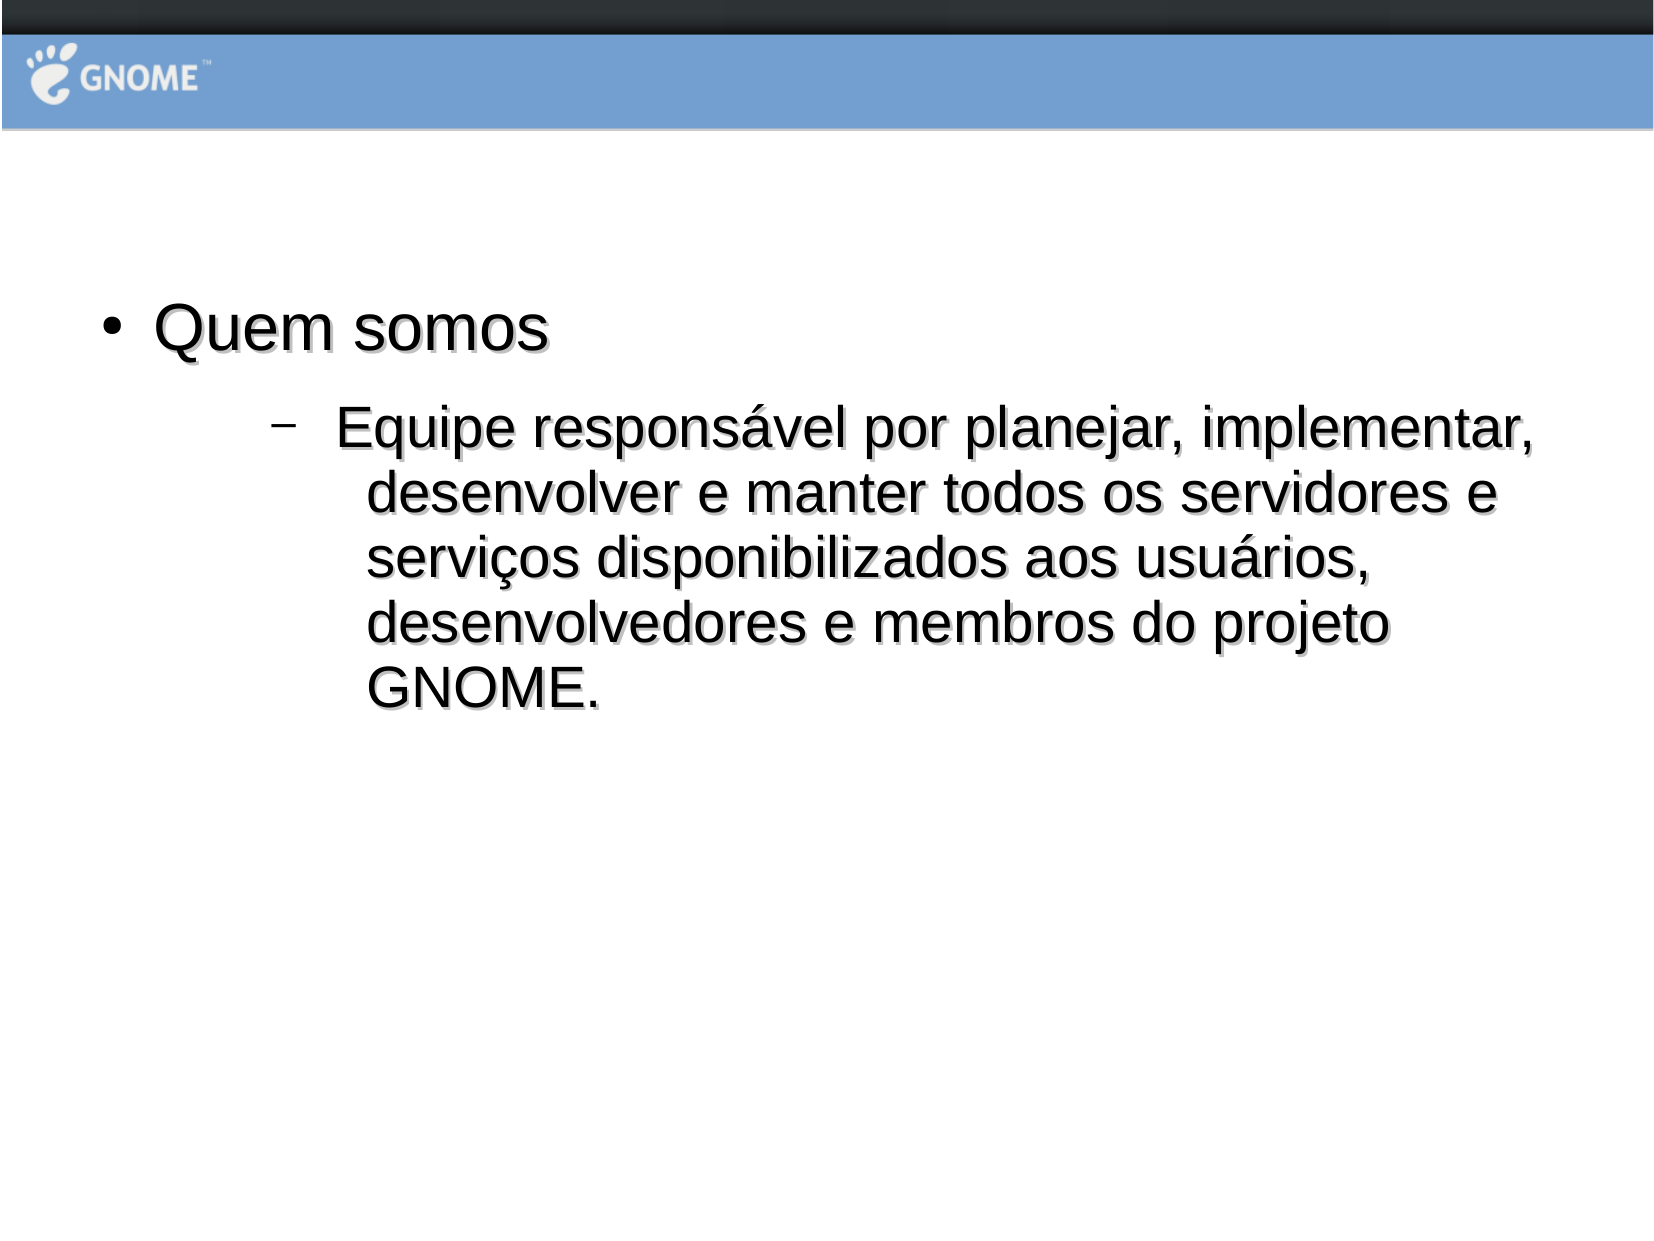

# Quem somos
 Equipe responsável por planejar, implementar, desenvolver e manter todos os servidores e serviços disponibilizados aos usuários, desenvolvedores e membros do projeto GNOME.